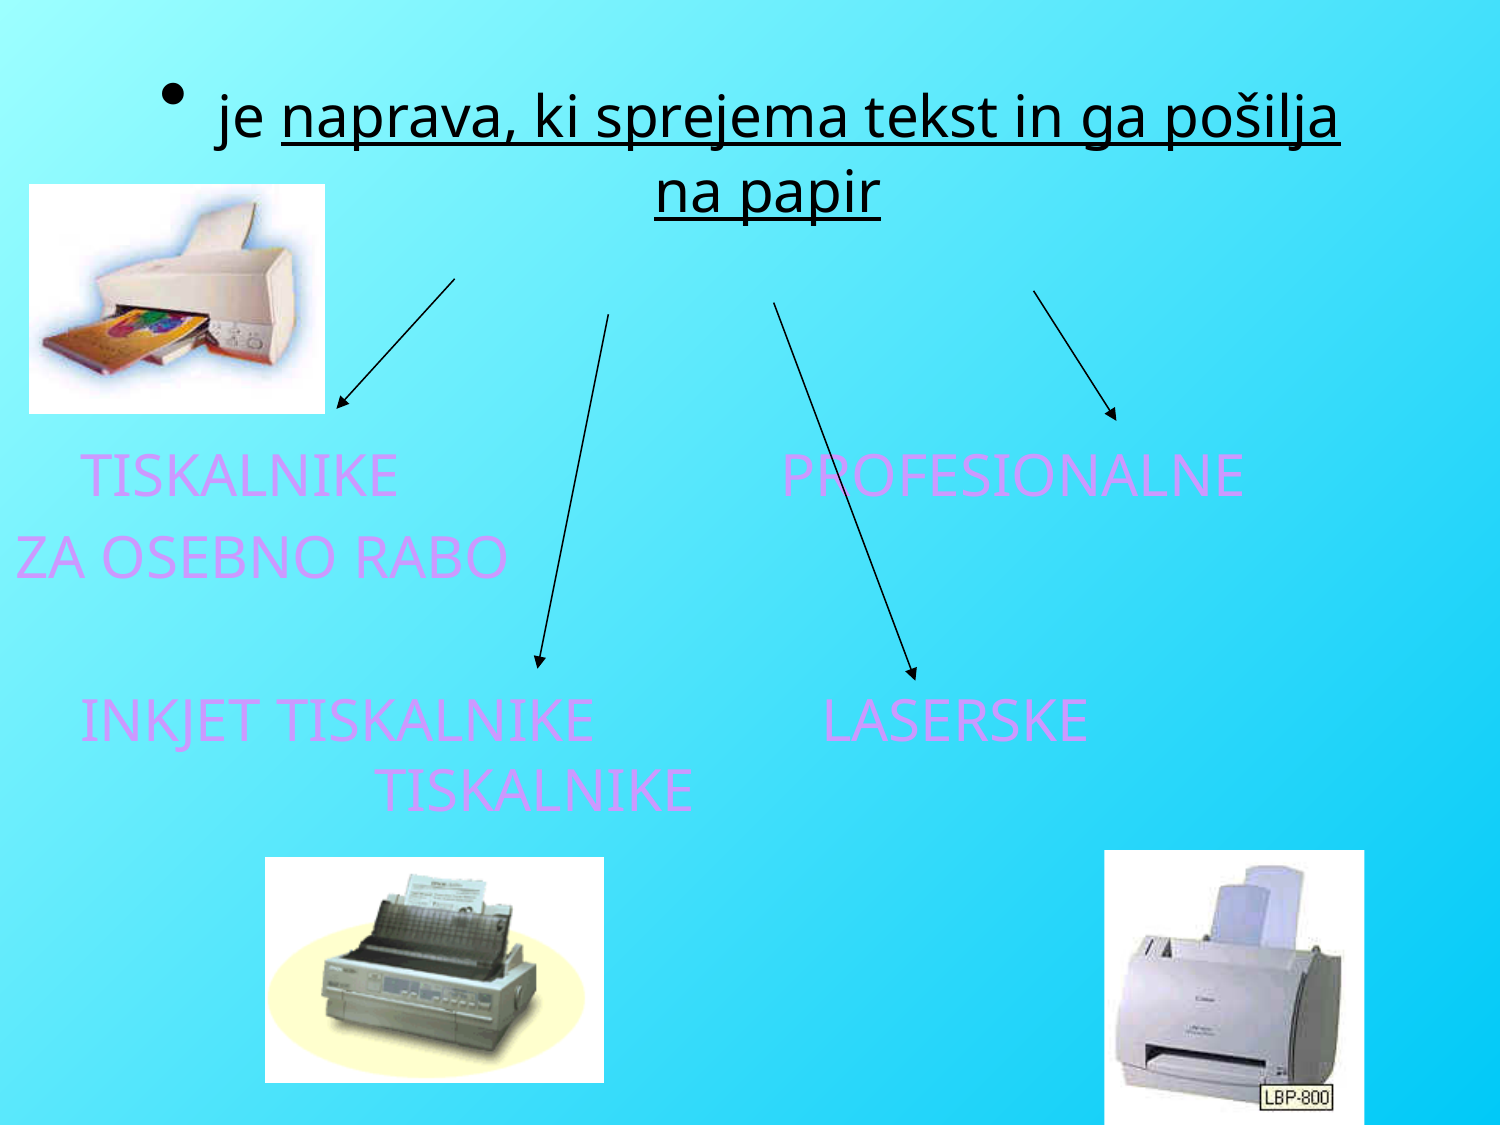

# je naprava, ki sprejema tekst in ga pošilja na papir
 TISKALNIKE PROFESIONALNE
ZA OSEBNO RABO
 INKJET TISKALNIKE 	LASERSKE 					 TISKALNIKE